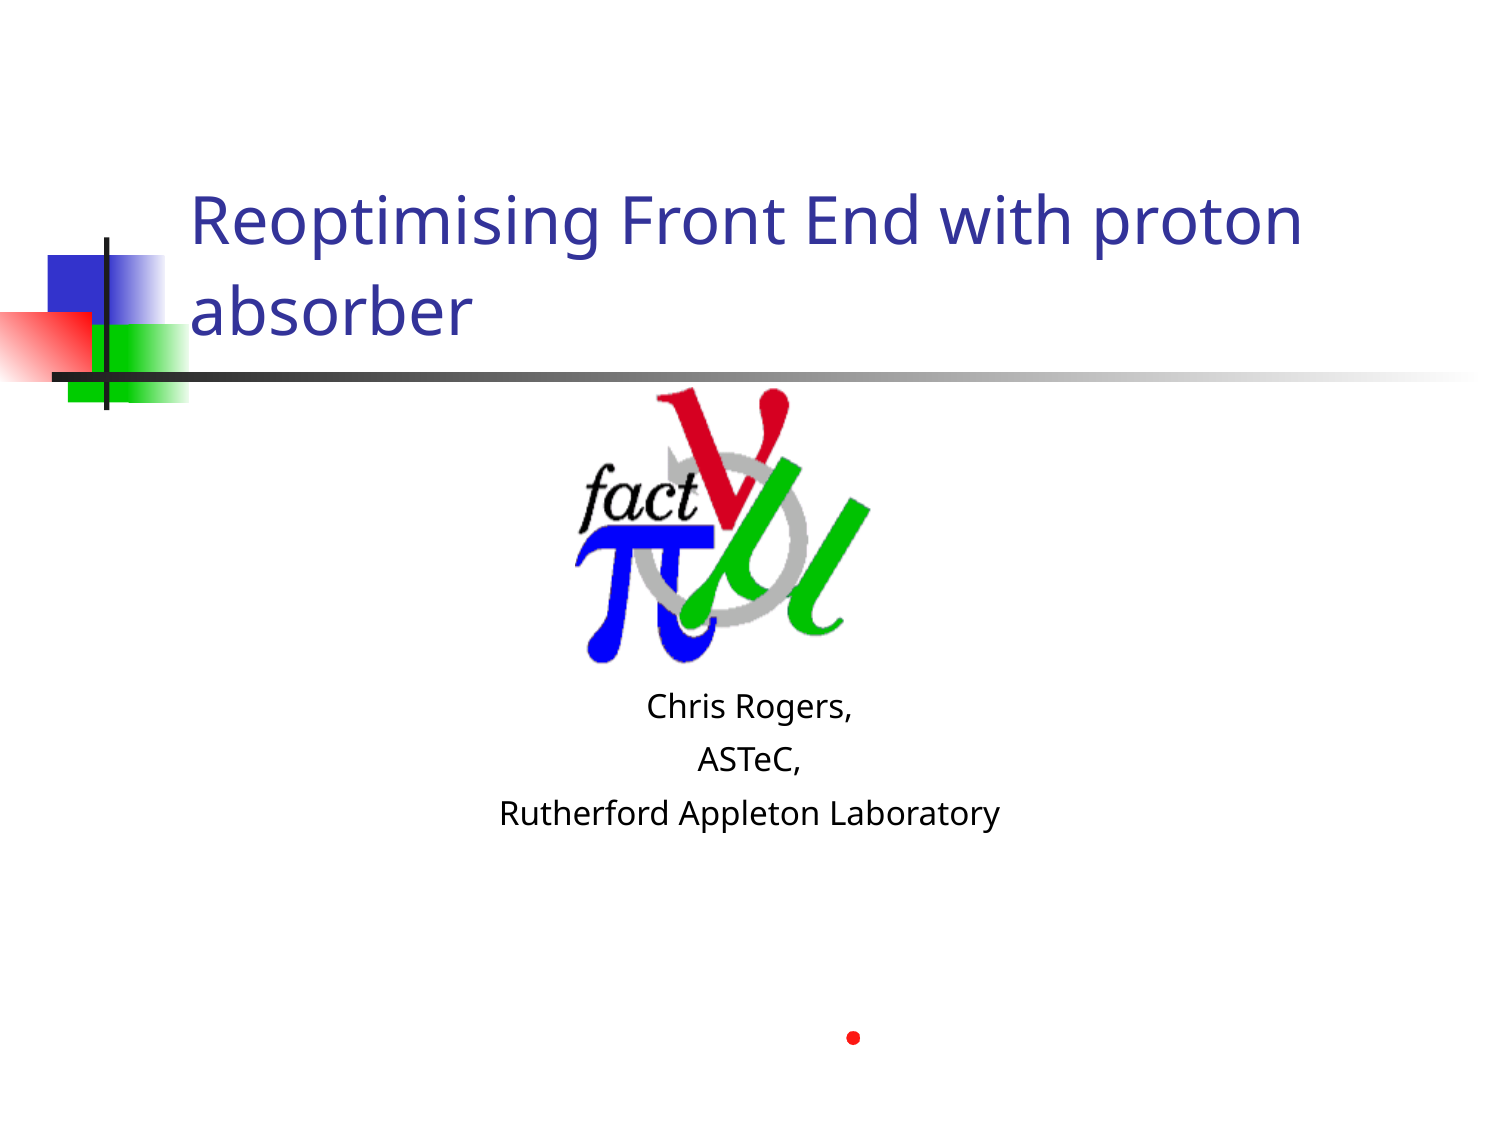

# Reoptimising Front End with proton absorber
Chris Rogers,
ASTeC,
Rutherford Appleton Laboratory